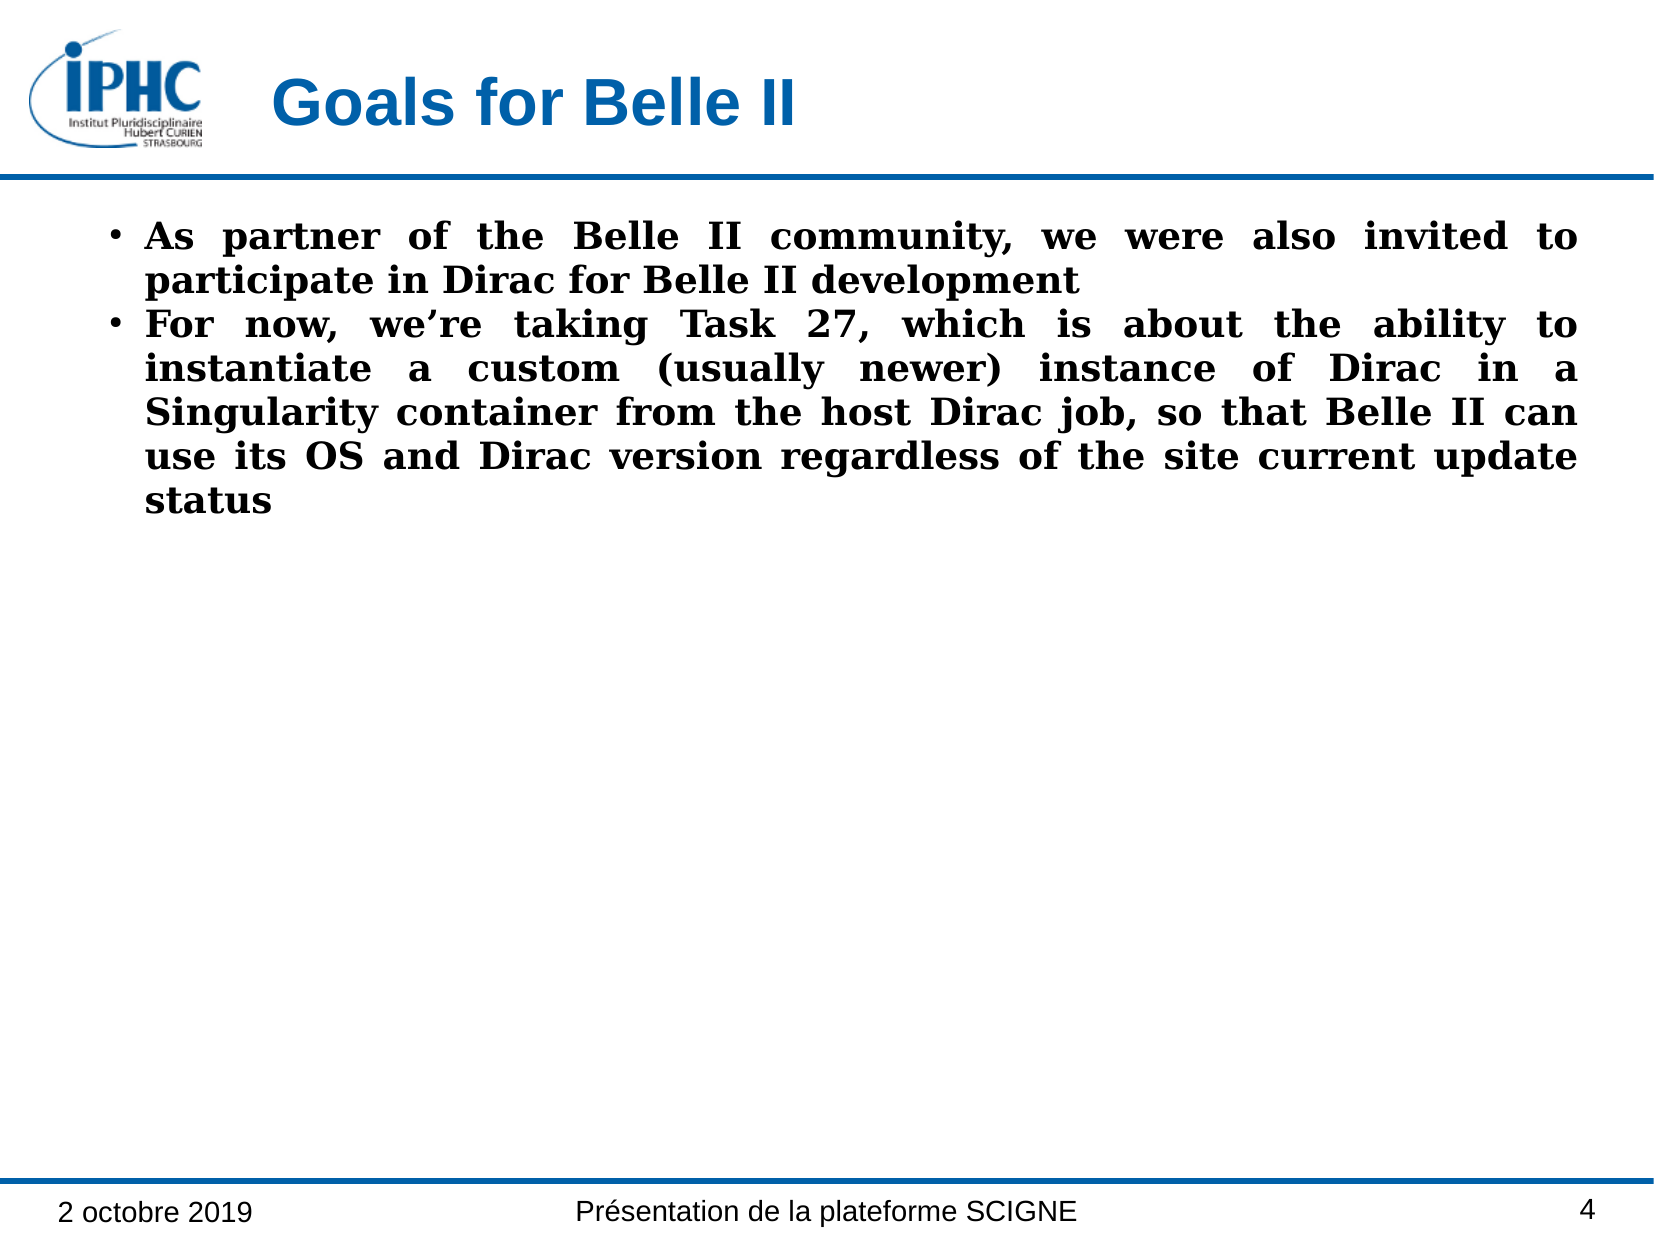

Goals for Belle II
As partner of the Belle II community, we were also invited to participate in Dirac for Belle II development
For now, we’re taking Task 27, which is about the ability to instantiate a custom (usually newer) instance of Dirac in a Singularity container from the host Dirac job, so that Belle II can use its OS and Dirac version regardless of the site current update status
4
Présentation de la plateforme SCIGNE
2 octobre 2019